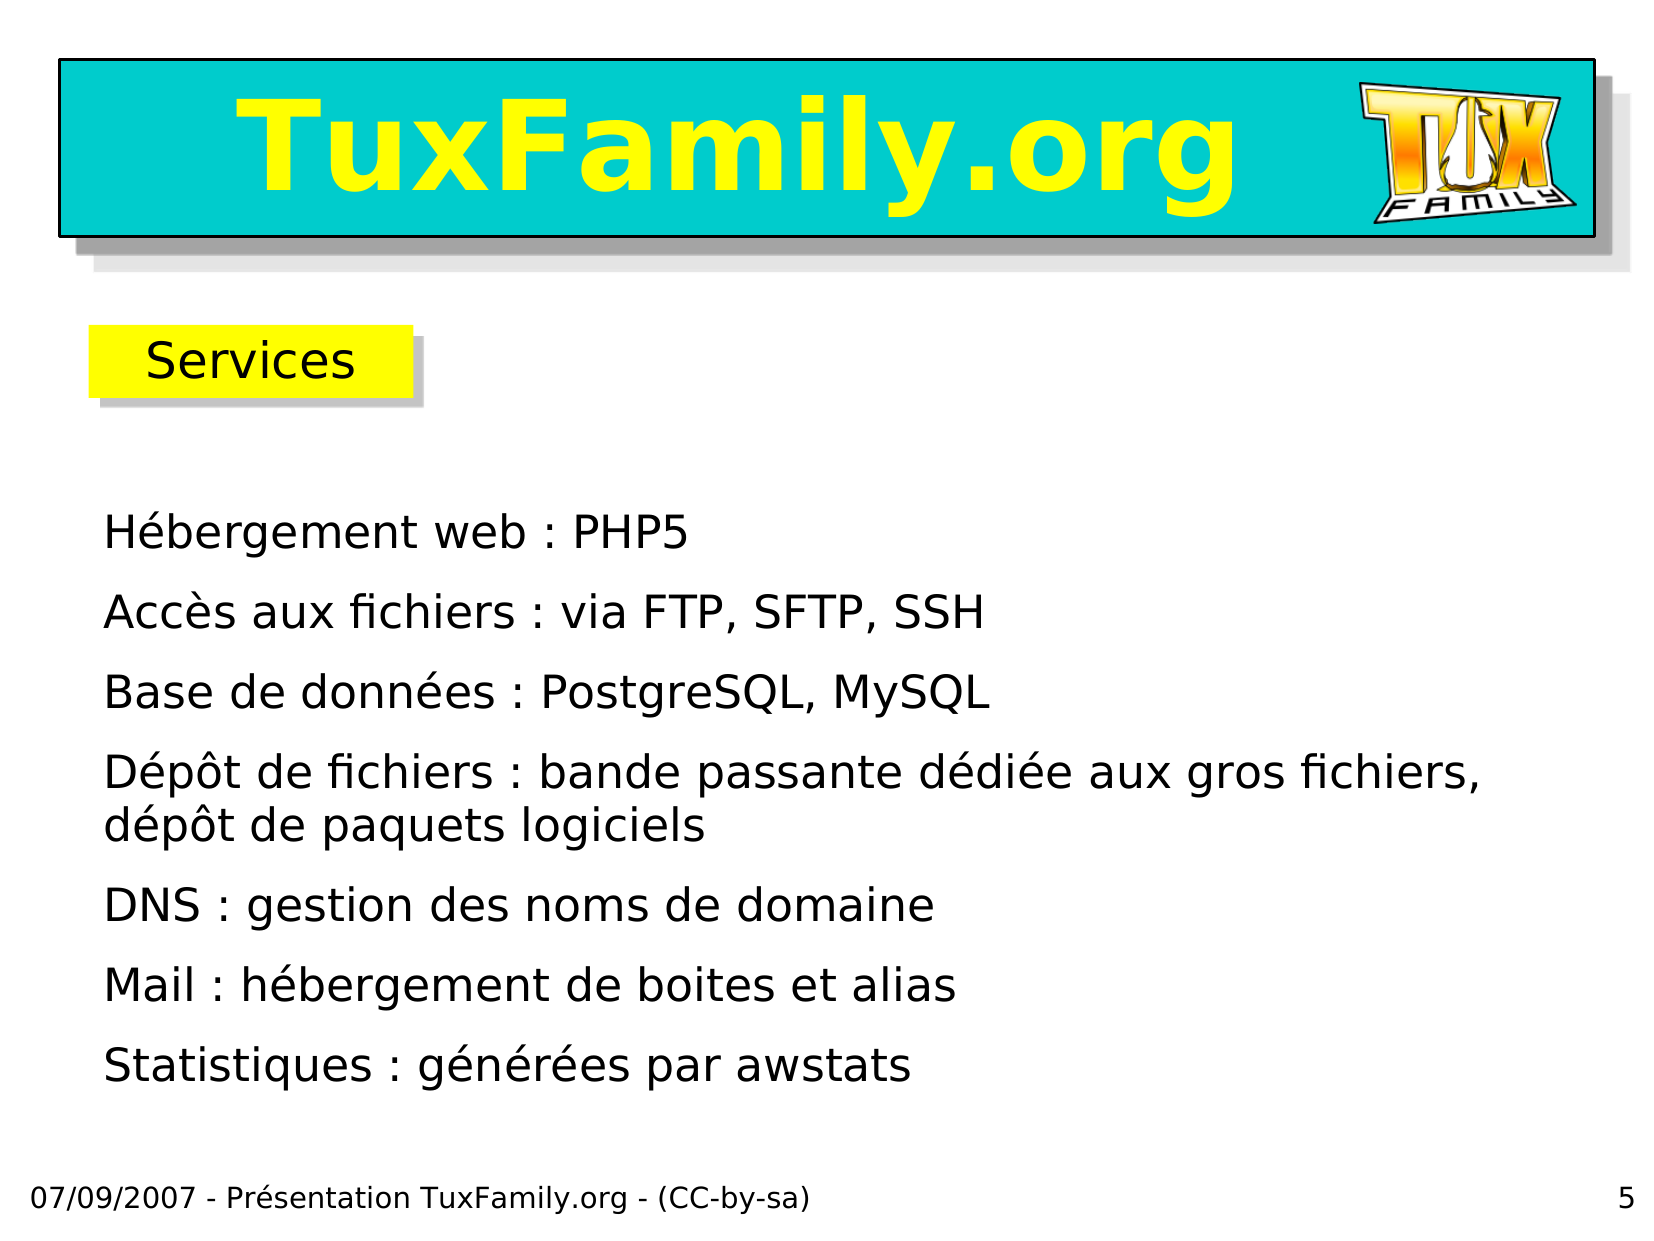

Services
Hébergement web : PHP5
Accès aux fichiers : via FTP, SFTP, SSH
Base de données : PostgreSQL, MySQL
Dépôt de fichiers : bande passante dédiée aux gros fichiers,
dépôt de paquets logiciels
DNS : gestion des noms de domaine
Mail : hébergement de boites et alias
Statistiques : générées par awstats
5